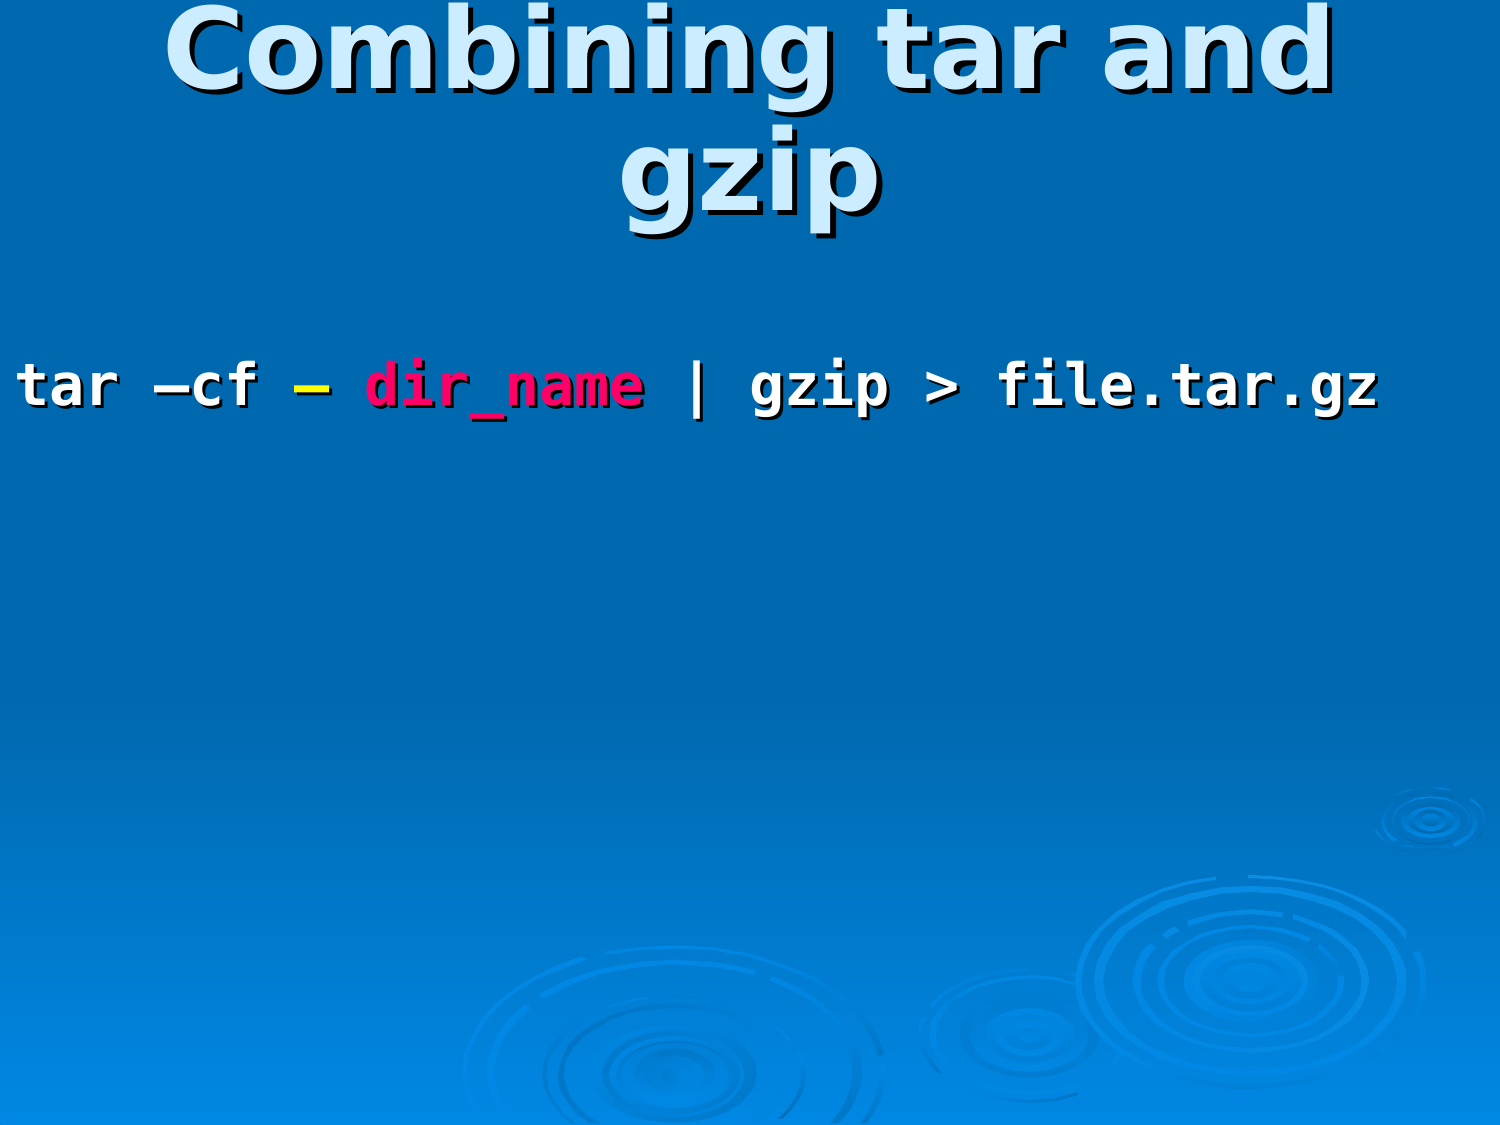

# Combining tar and gzip
tar –cf – dir_name | gzip > file.tar.gz